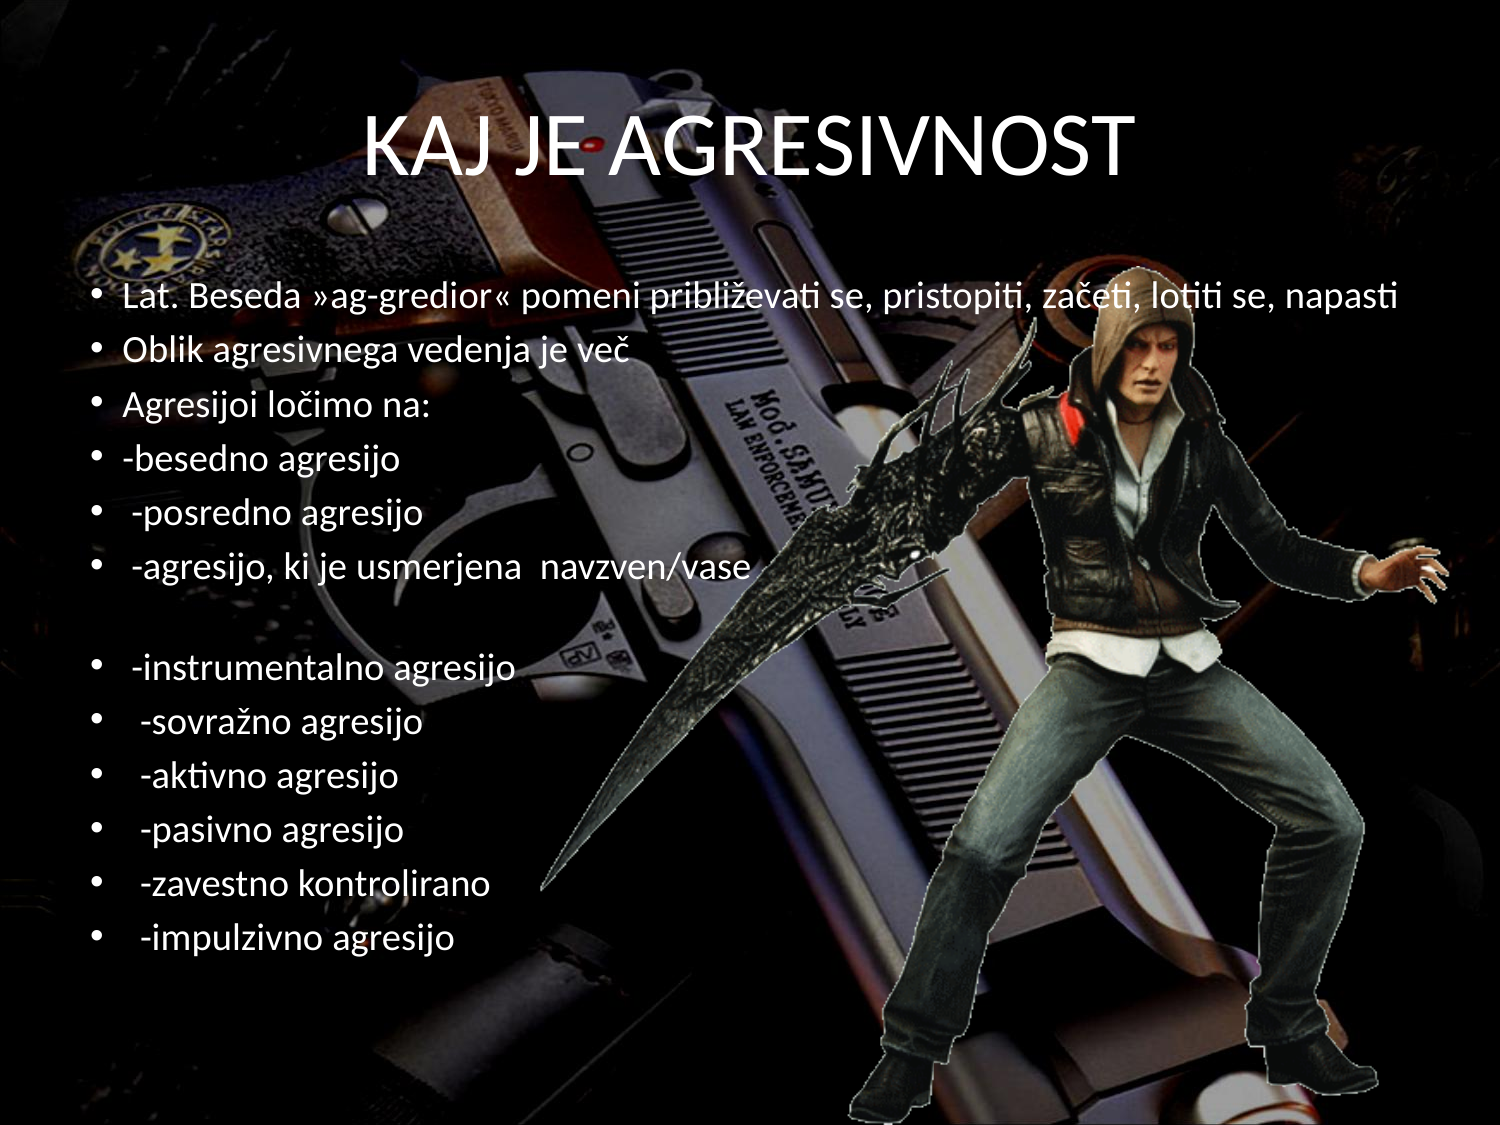

# KAJ JE AGRESIVNOST
Lat. Beseda »ag-gredior« pomeni približevati se, pristopiti, začeti, lotiti se, napasti
Oblik agresivnega vedenja je več
Agresijoi ločimo na:
-besedno agresijo
 -posredno agresijo
 -agresijo, ki je usmerjena navzven/vase
 -instrumentalno agresijo
 -sovražno agresijo
 -aktivno agresijo
 -pasivno agresijo
 -zavestno kontrolirano
 -impulzivno agresijo